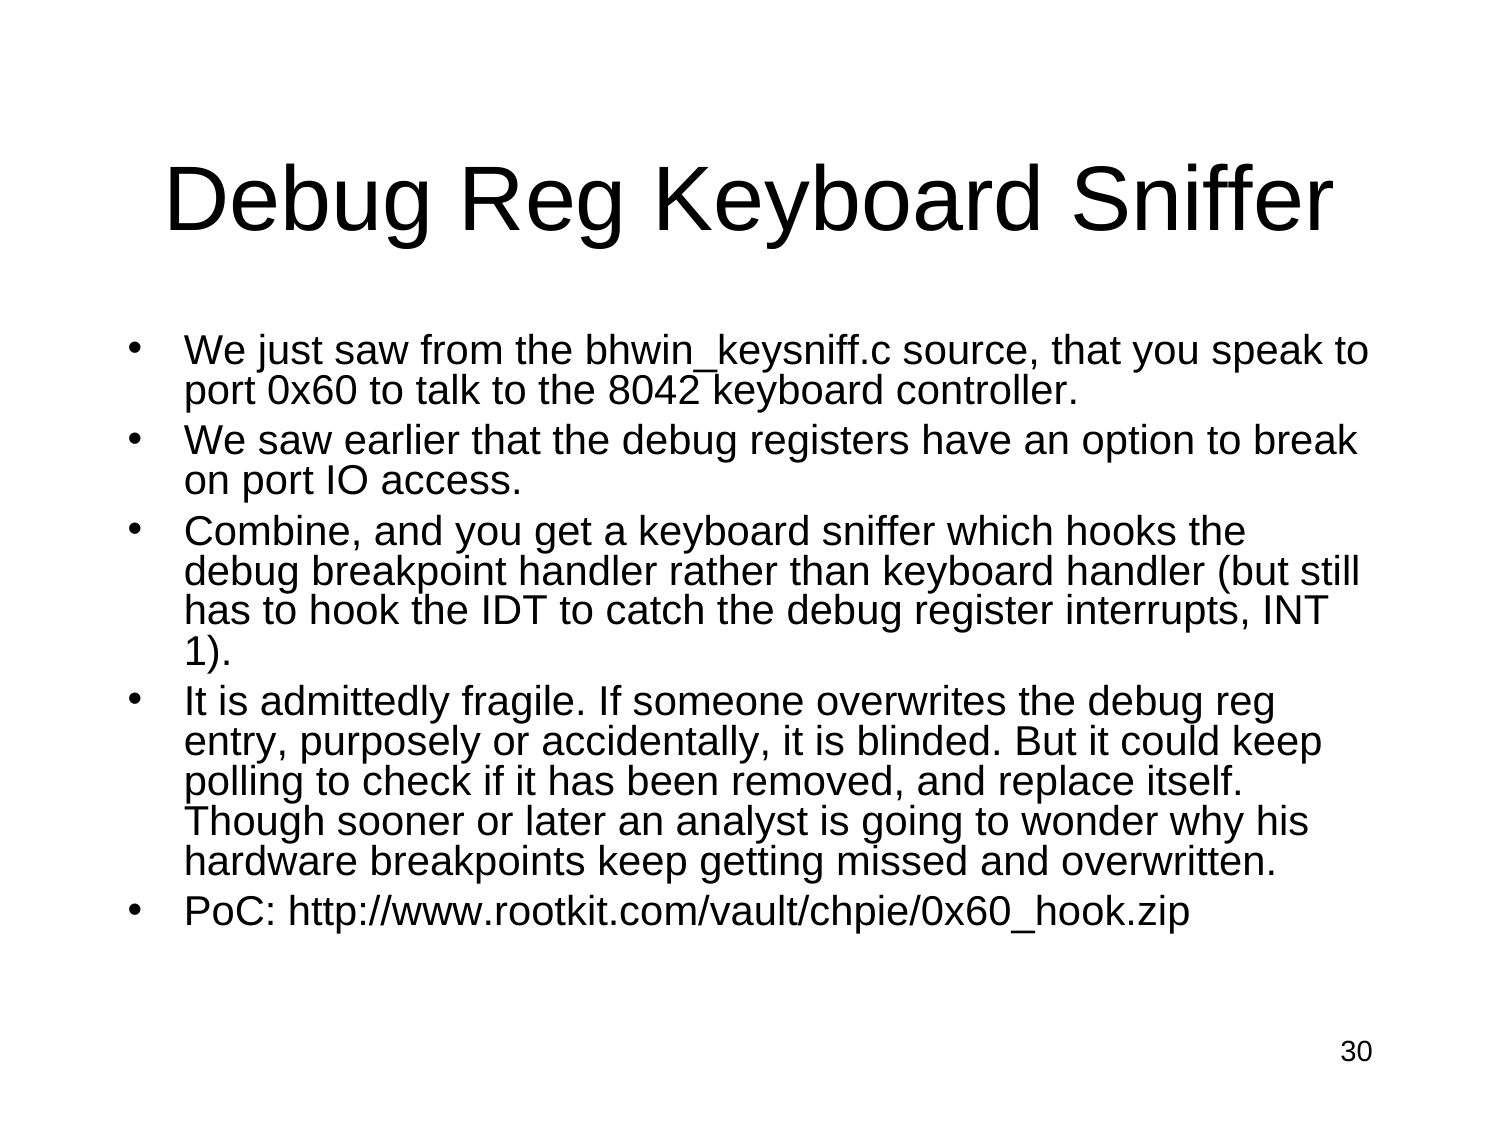

# Debug Reg Keyboard Sniffer
We just saw from the bhwin_keysniff.c source, that you speak to port 0x60 to talk to the 8042 keyboard controller.
We saw earlier that the debug registers have an option to break on port IO access.
Combine, and you get a keyboard sniffer which hooks the debug breakpoint handler rather than keyboard handler (but still has to hook the IDT to catch the debug register interrupts, INT 1).
It is admittedly fragile. If someone overwrites the debug reg entry, purposely or accidentally, it is blinded. But it could keep polling to check if it has been removed, and replace itself. Though sooner or later an analyst is going to wonder why his hardware breakpoints keep getting missed and overwritten.
PoC: http://www.rootkit.com/vault/chpie/0x60_hook.zip